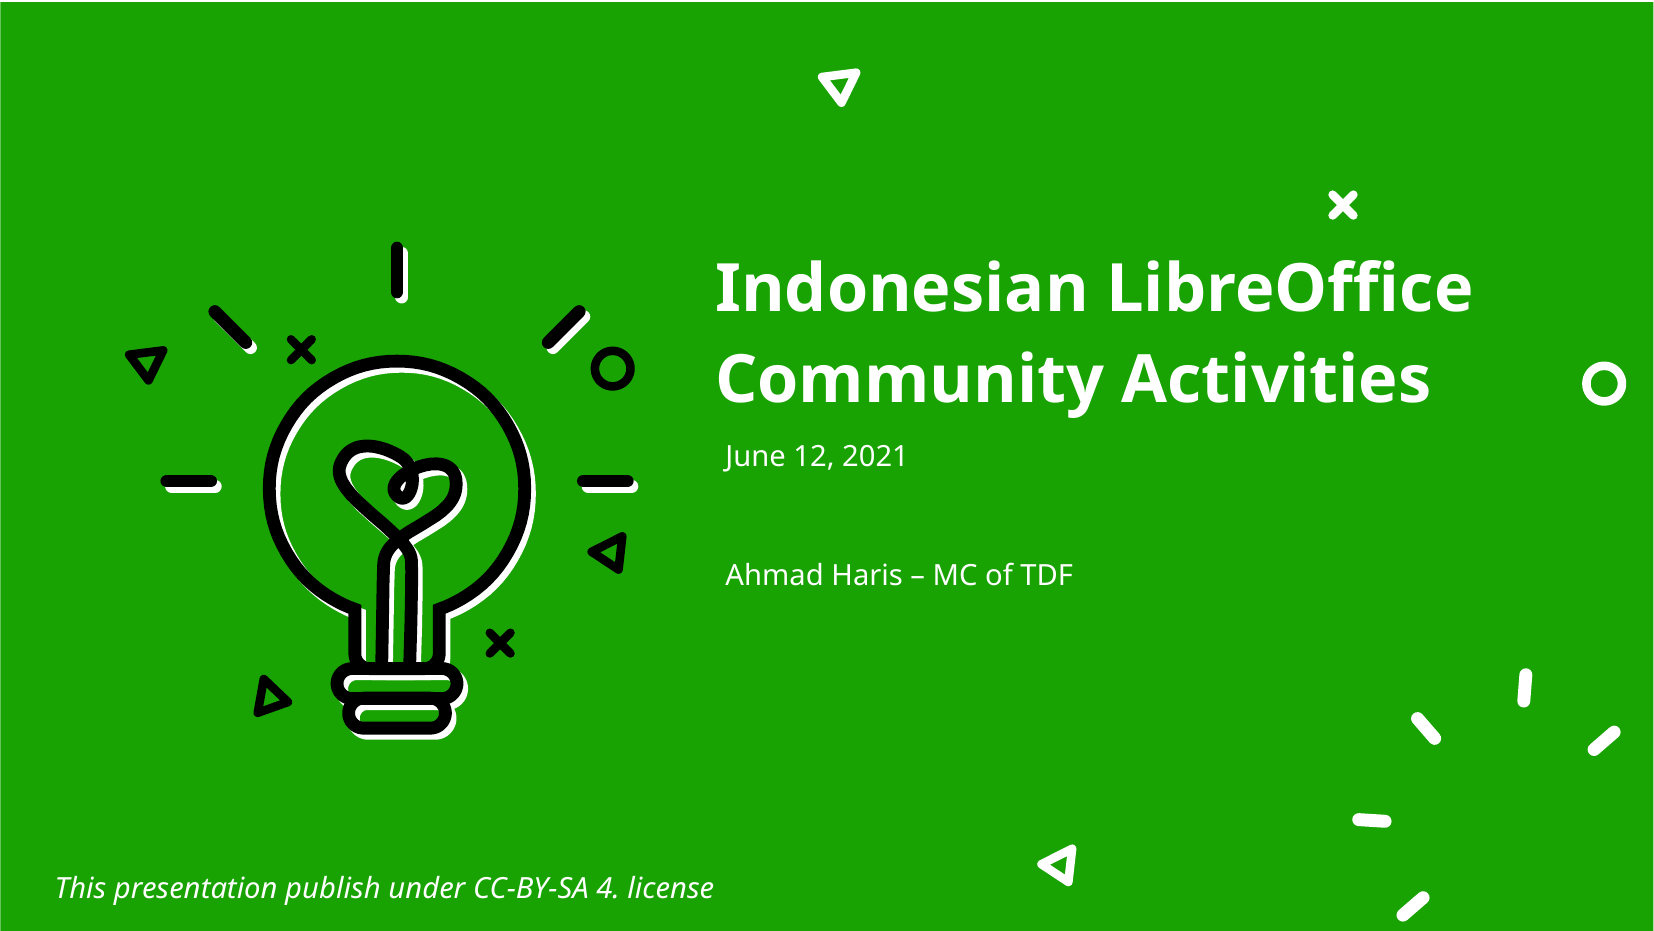

# Indonesian LibreOffice Community Activities
June 12, 2021
Ahmad Haris – MC of TDF
This presentation publish under CC-BY-SA 4. license